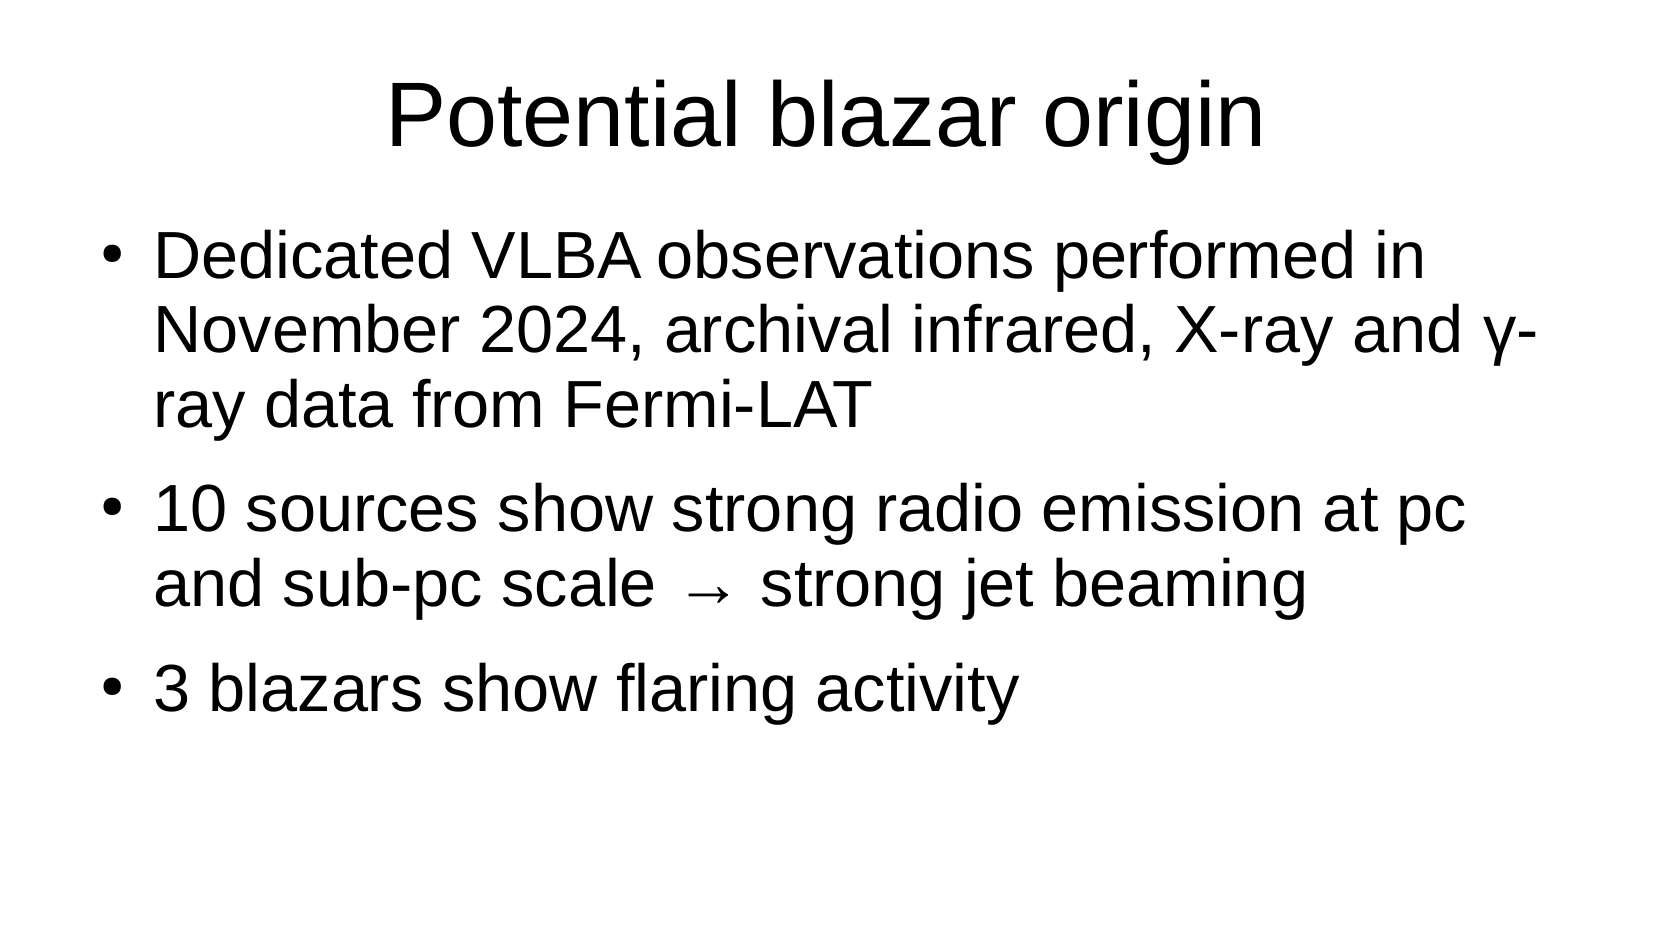

# Potential blazar origin
Dedicated VLBA observations performed in November 2024, archival infrared, X-ray and γ-ray data from Fermi-LAT
10 sources show strong radio emission at pc and sub-pc scale → strong jet beaming
3 blazars show flaring activity